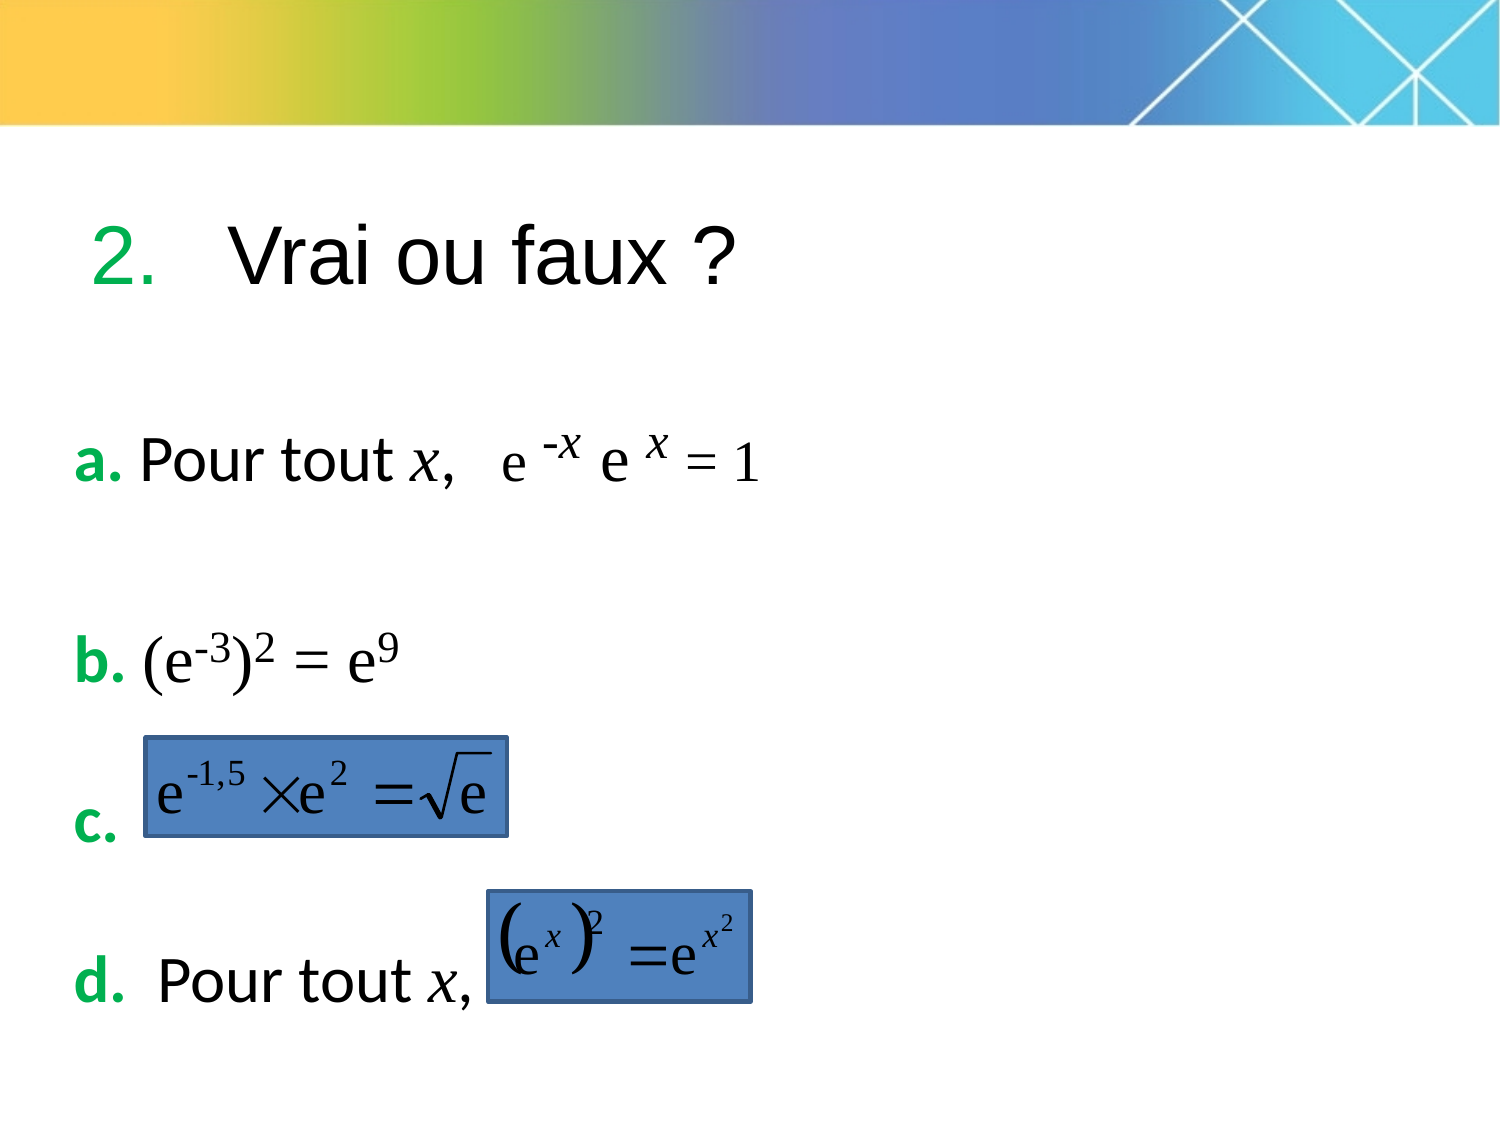

Vrai ou faux ?
a. Pour tout x, e -x e x = 1
b. (e-3)2 = e9
c.
d. Pour tout x,